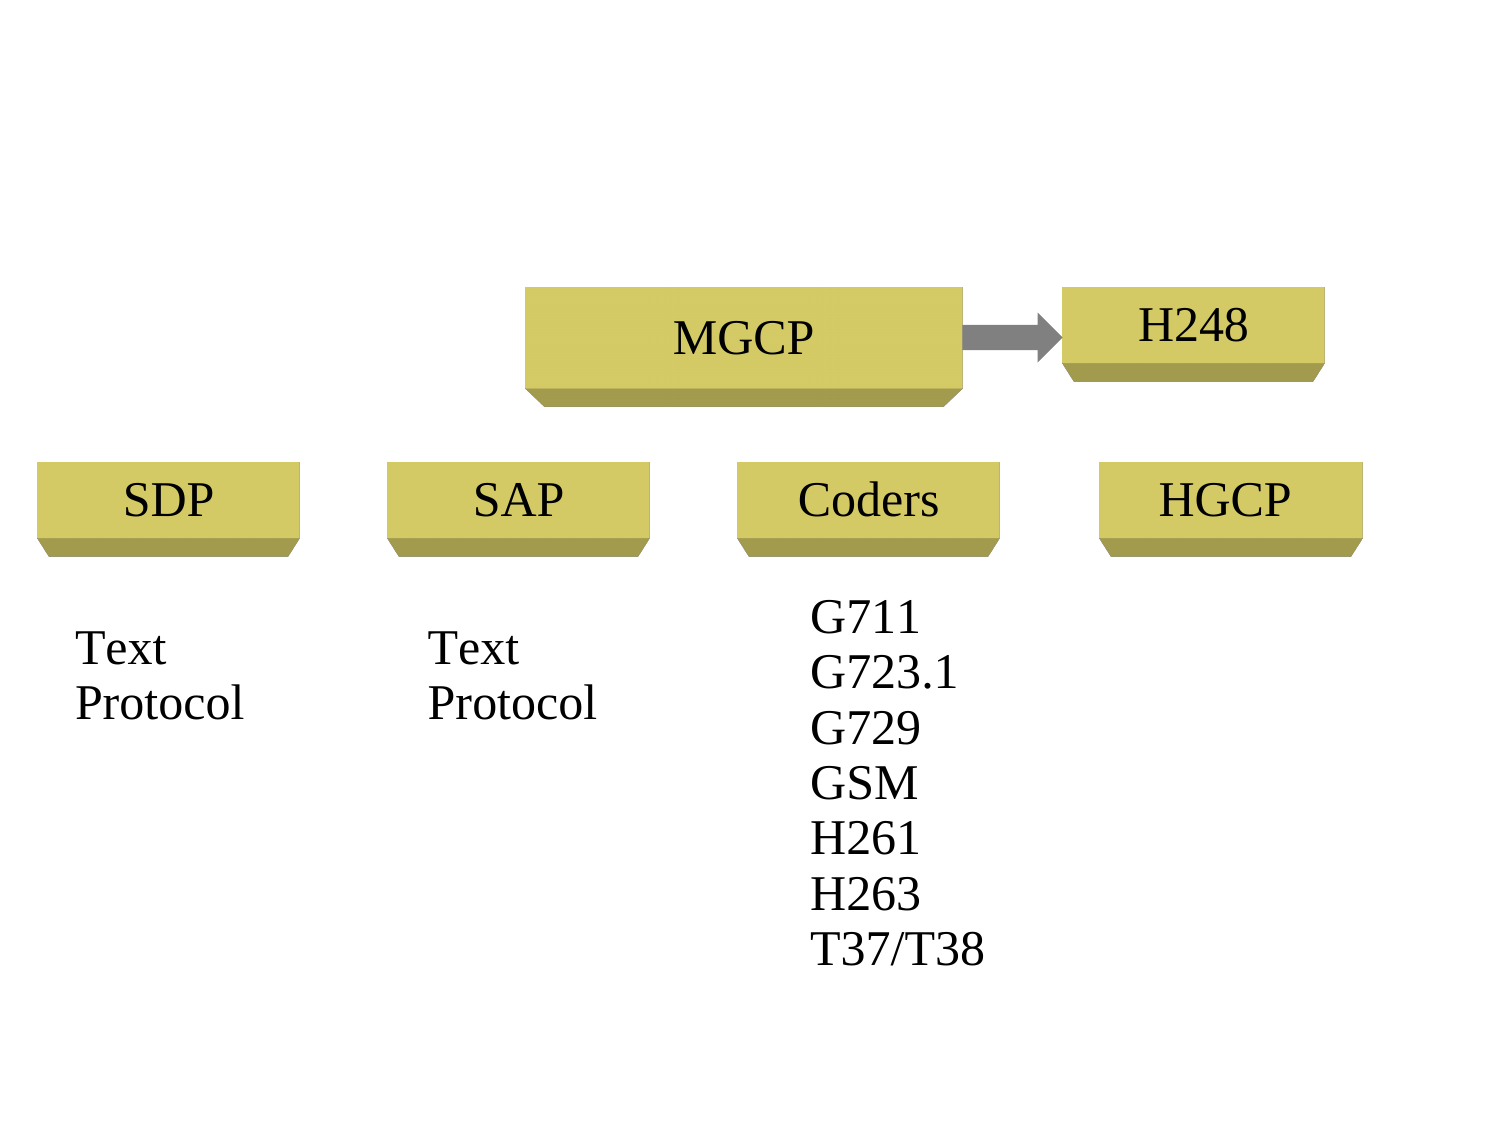

MGCP
H248
SDP
SAP
Coders
HGCP
G711
G723.1
G729
GSM
H261
H263
T37/T38
Text
Protocol
Text
Protocol